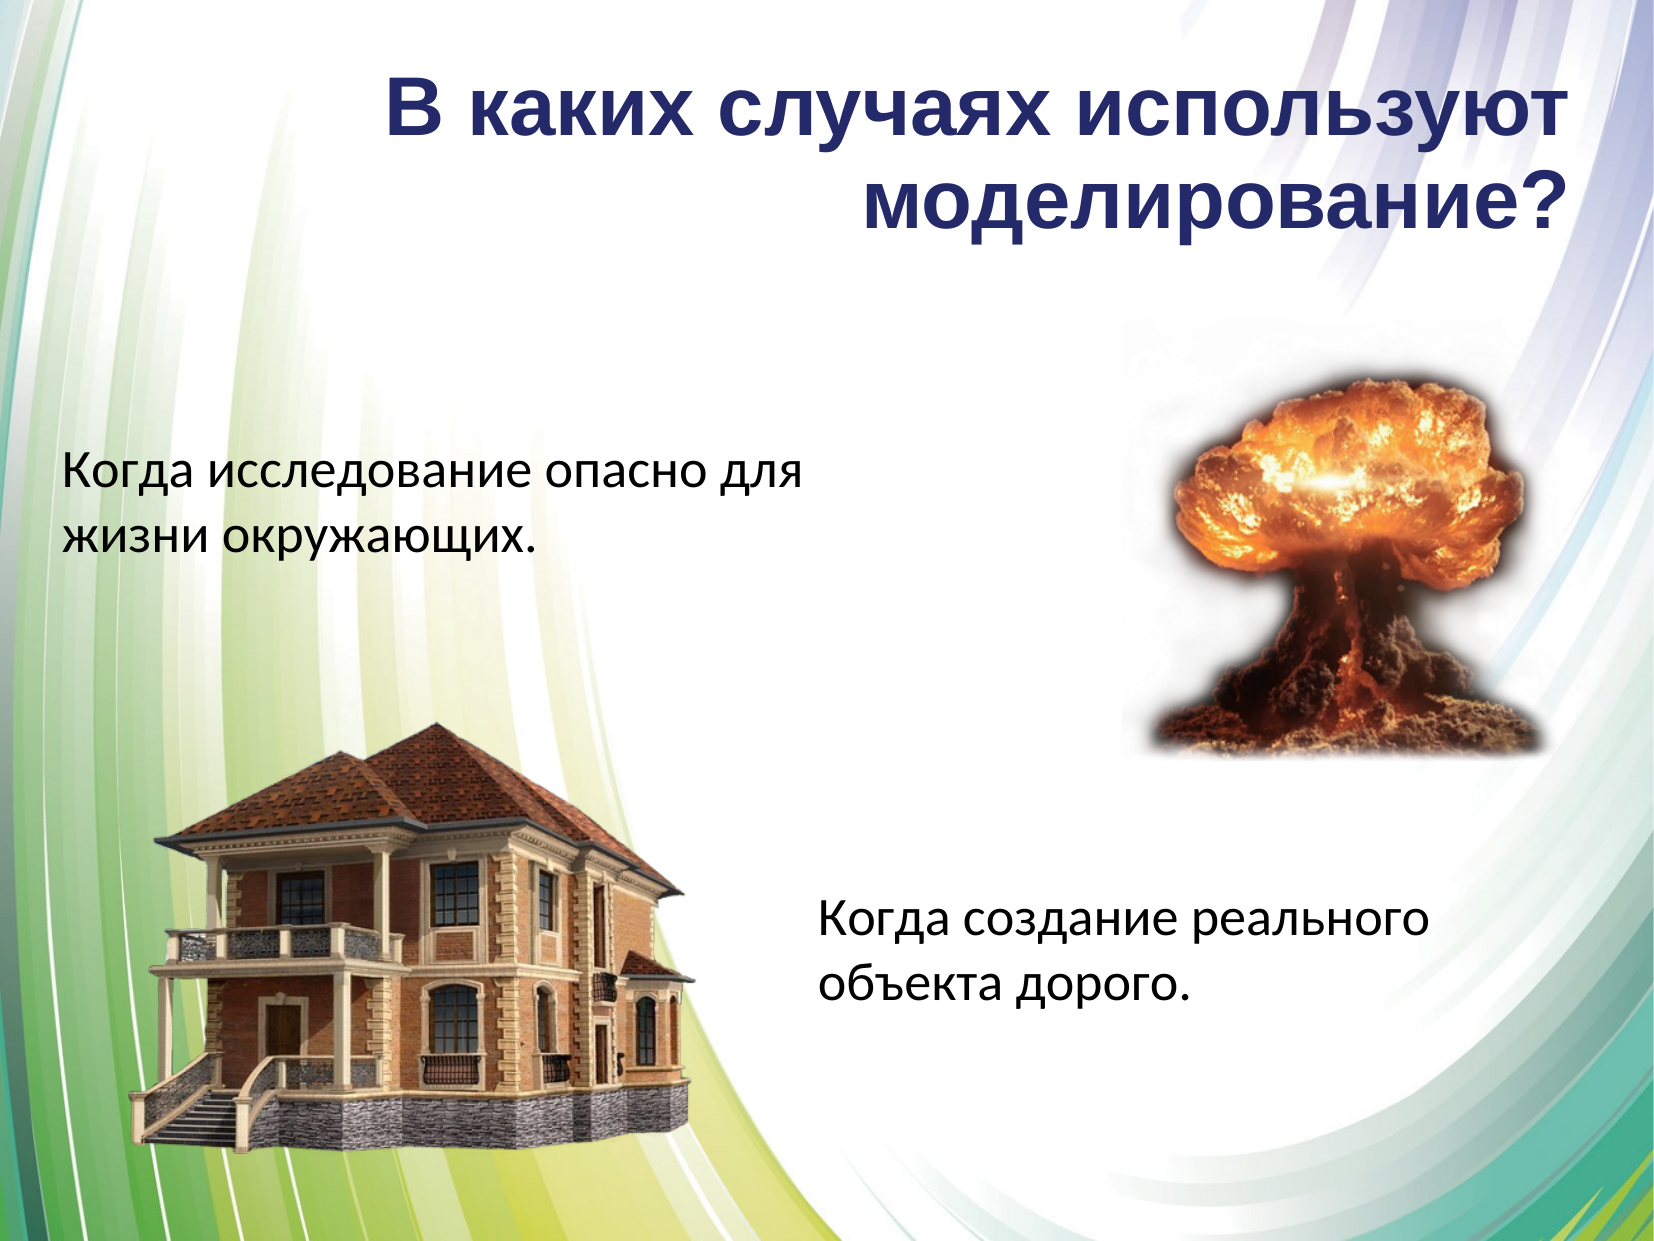

# В каких случаях используют моделирование?
Когда исследование опасно для жизни окружающих.
Когда создание реального объекта дорого.